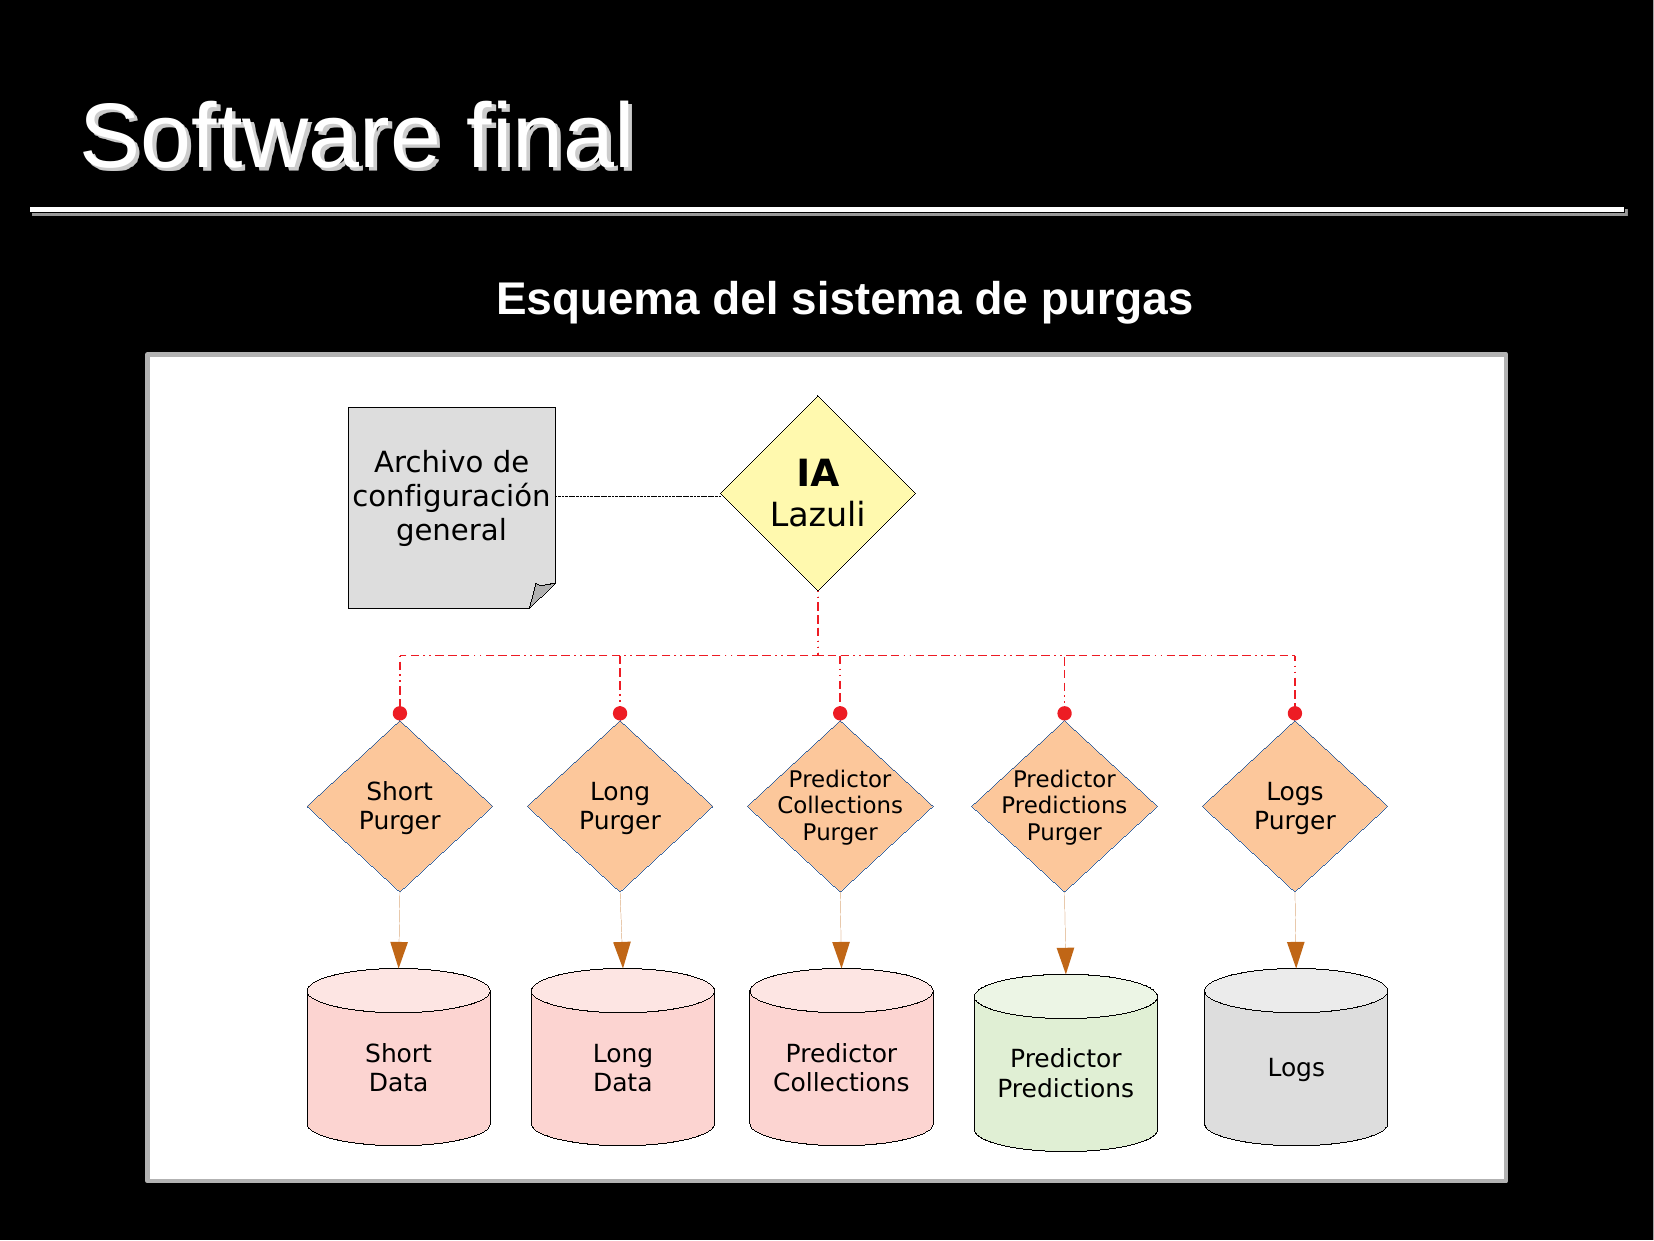

# Software final
				 Esquema del sistema de purgas
IA
Lazuli
Archivo de
configuración
general
Short
Purger
Long
Purger
Predictor
Collections
Purger
Predictor
Predictions
Purger
Logs
Purger
Short
Data
Long
Data
Predictor
Collections
Logs
Predictor
Predictions